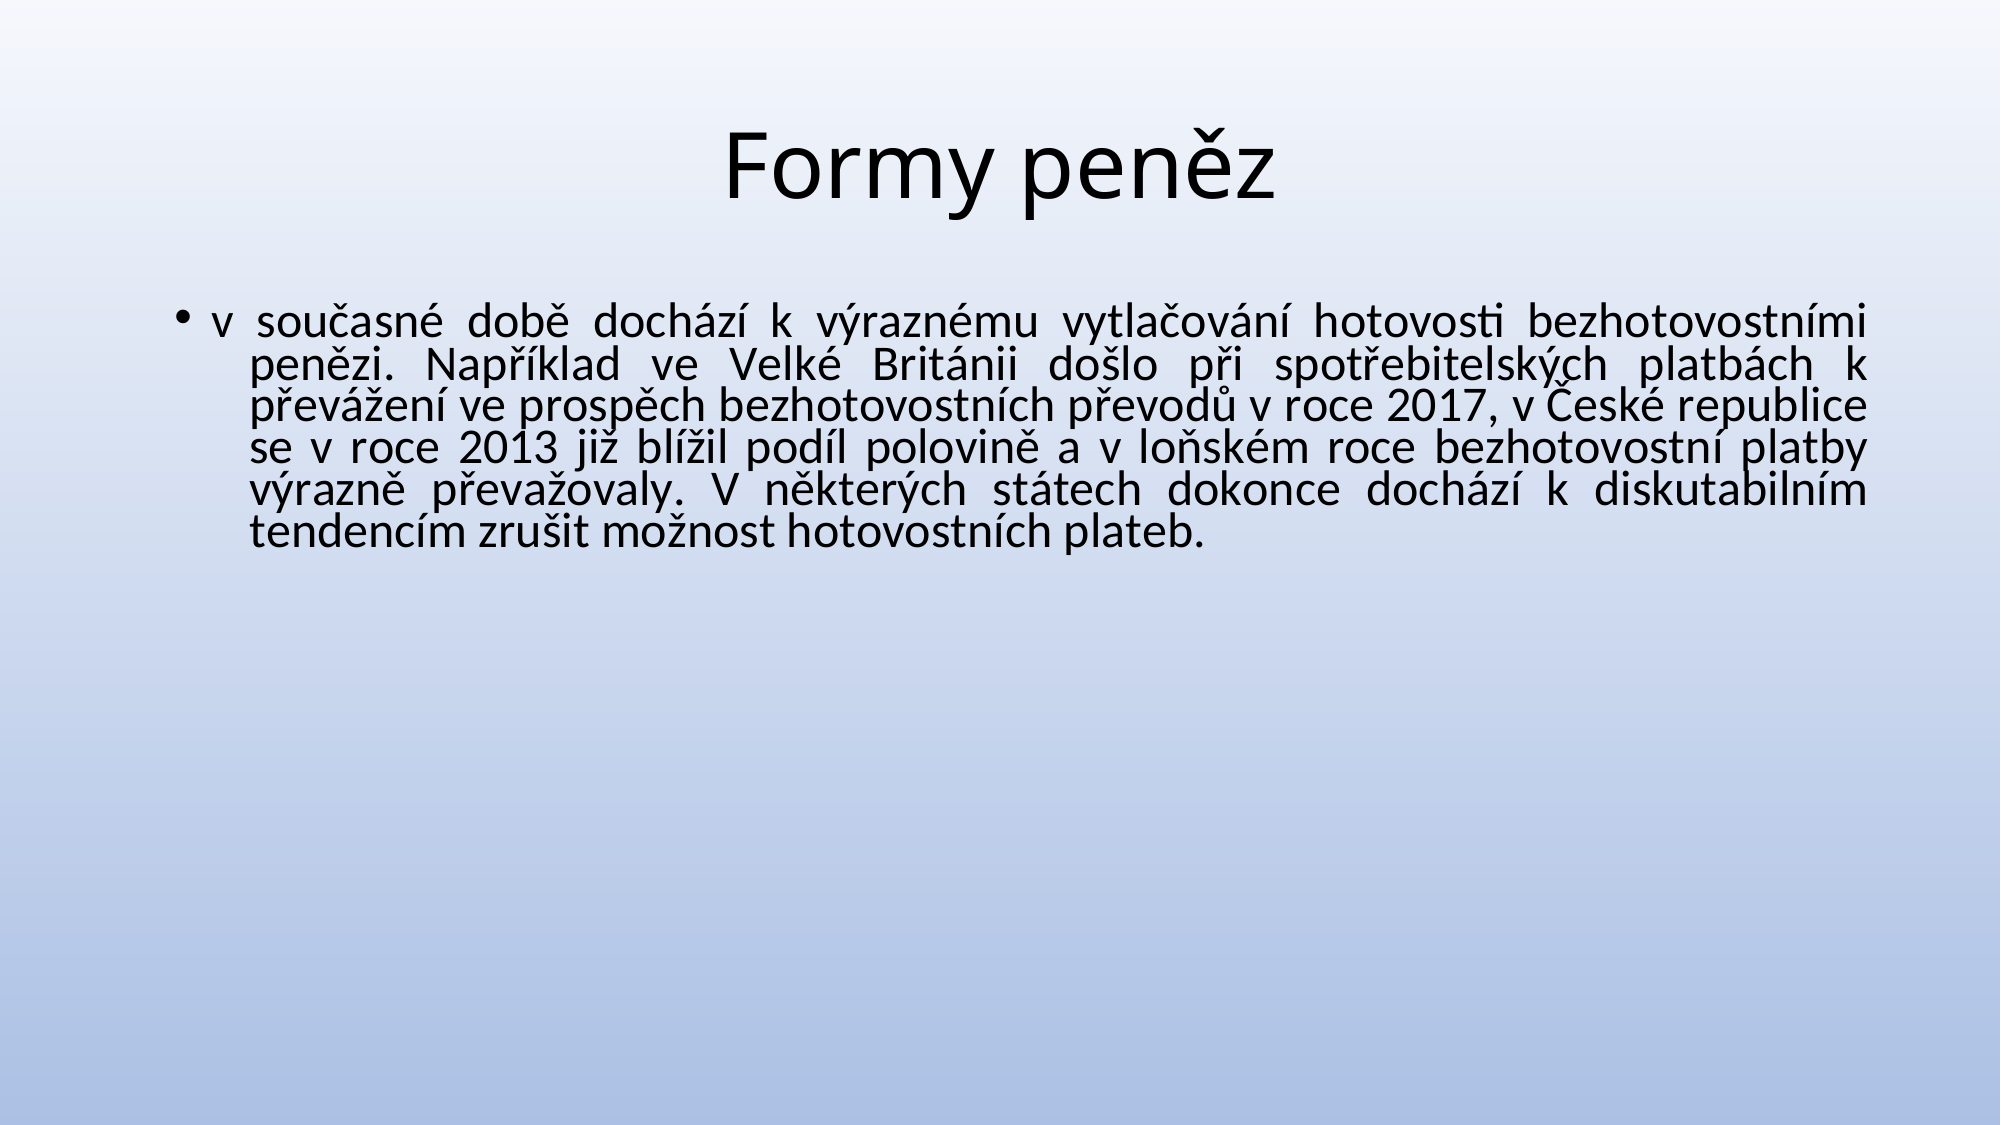

# Formy peněz
v současné době dochází k výraznému vytlačování hotovosti bezhotovostními penězi. Například ve Velké Británii došlo při spotřebitelských platbách k převážení ve prospěch bezhotovostních převodů v roce 2017, v České republice se v roce 2013 již blížil podíl polovině a v loňském roce bezhotovostní platby výrazně převažovaly. V některých státech dokonce dochází k diskutabilním tendencím zrušit možnost hotovostních plateb.